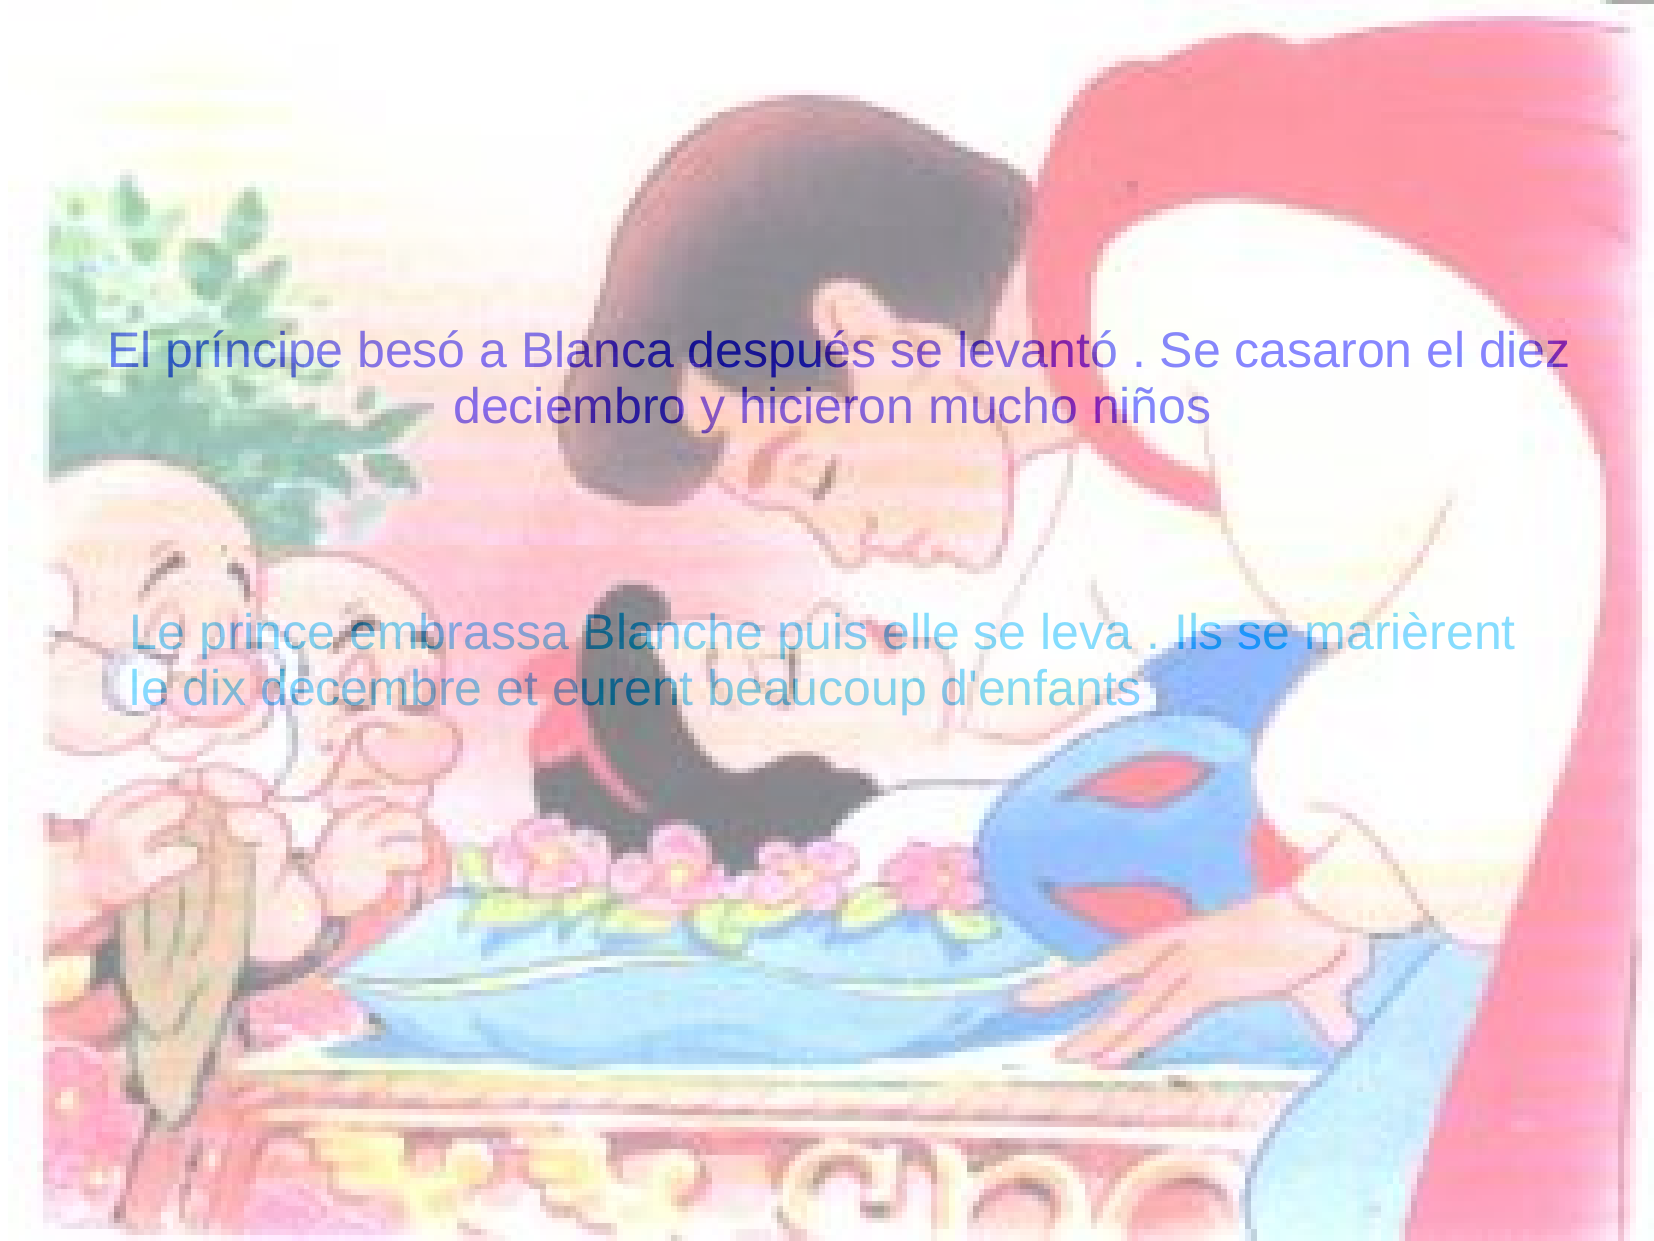

# El príncipe besó a Blanca después se levantó . Se casaron el diez deciembro y hicieron mucho niños
Le prince embrassa Blanche puis elle se leva . Ils se marièrent le dix decembre et eurent beaucoup d'enfants